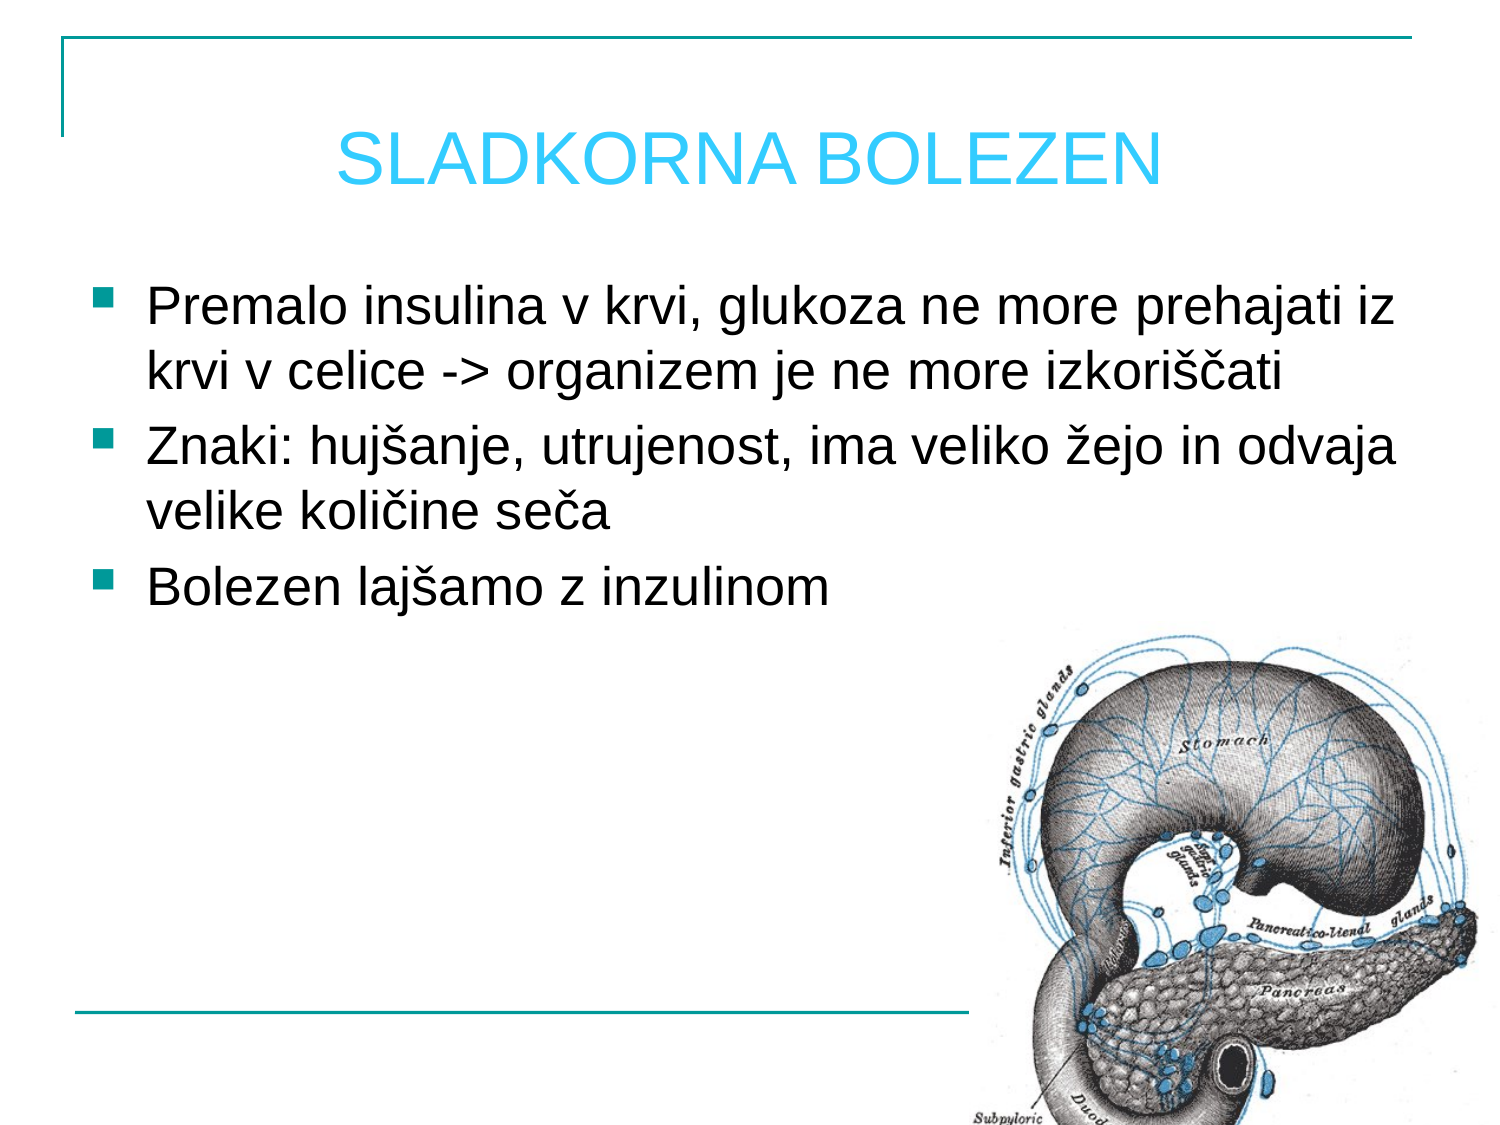

SLADKORNA BOLEZEN
# Premalo insulina v krvi, glukoza ne more prehajati iz krvi v celice -> organizem je ne more izkoriščati
Znaki: hujšanje, utrujenost, ima veliko žejo in odvaja velike količine seča
Bolezen lajšamo z inzulinom